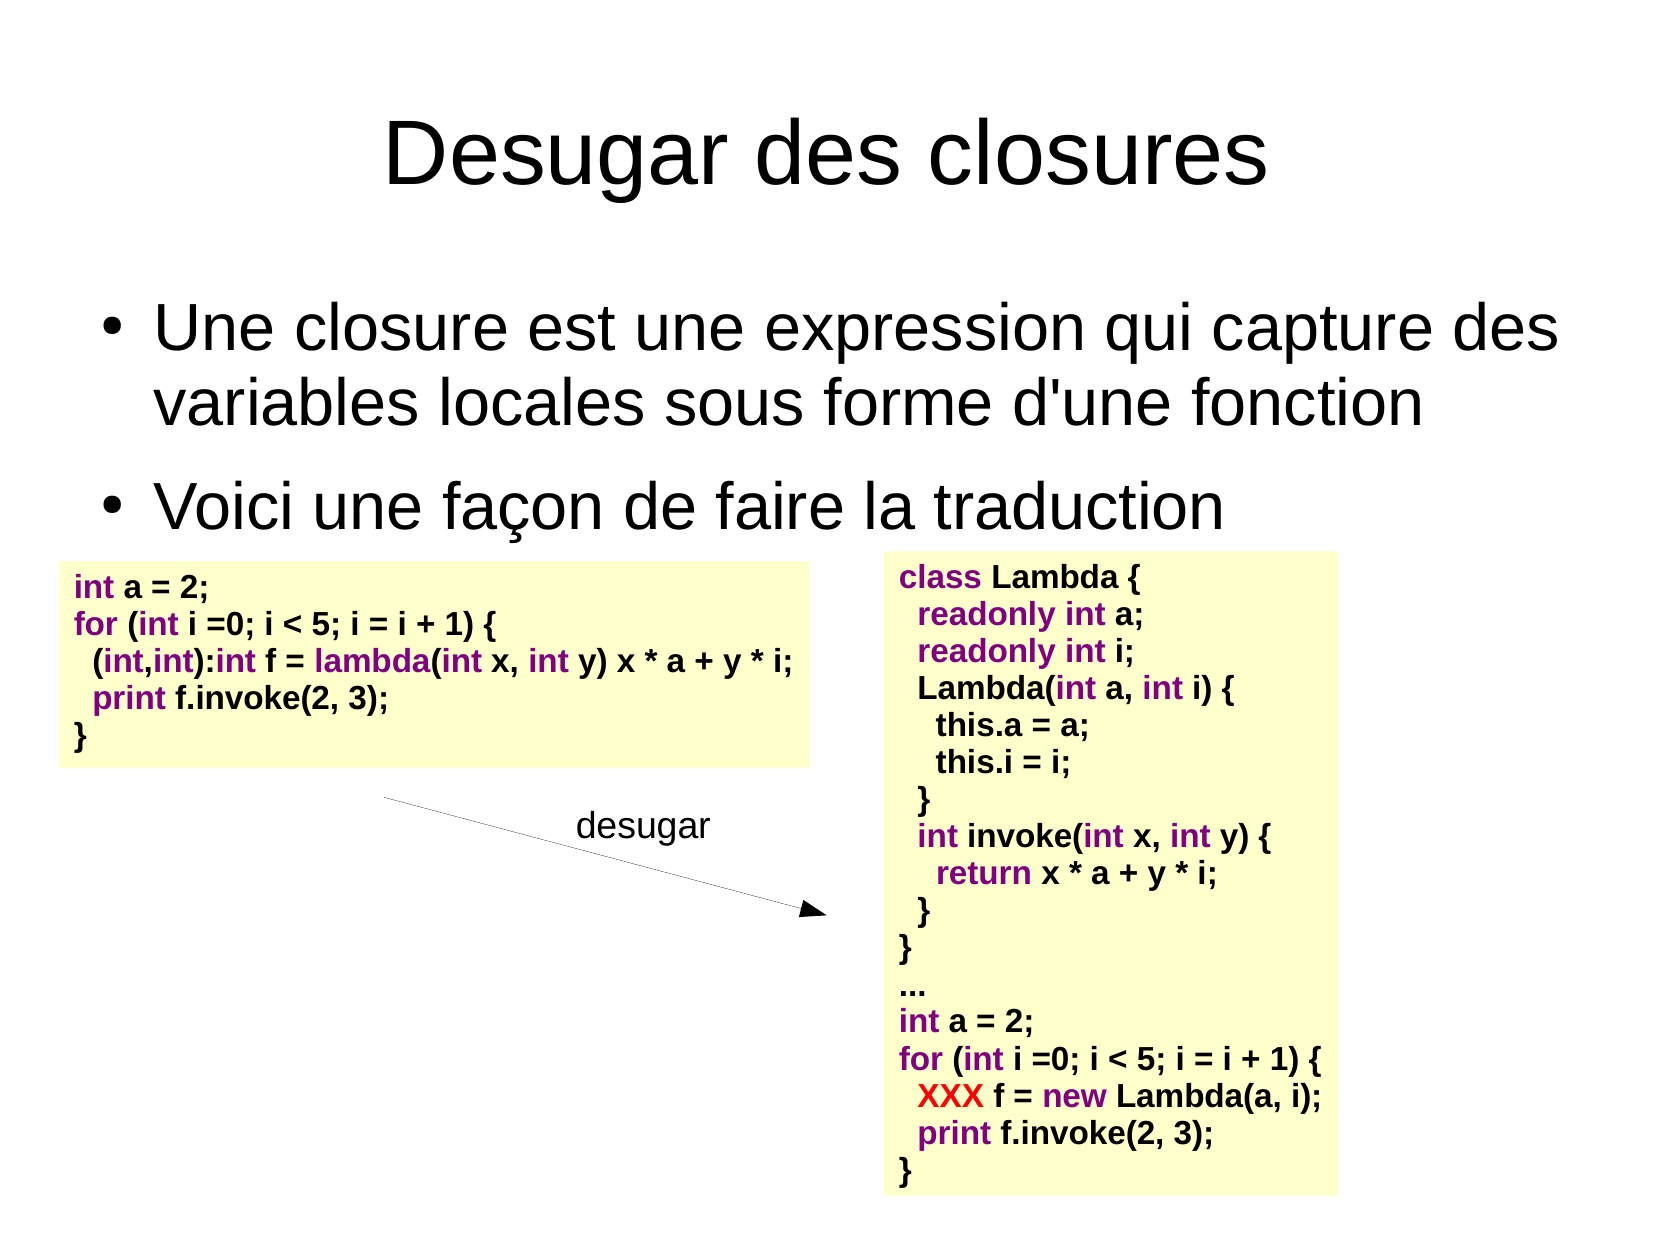

# Desugar des closures
Une closure est une expression qui capture des variables locales sous forme d'une fonction
Voici une façon de faire la traduction
class Lambda {
 readonly int a;
 readonly int i;
 Lambda(int a, int i) {
 this.a = a;
 this.i = i;
 }
 int invoke(int x, int y) {
 return x * a + y * i;
 }
}
...
int a = 2;
for (int i =0; i < 5; i = i + 1) {
 XXX f = new Lambda(a, i);
 print f.invoke(2, 3);
}
int a = 2;
for (int i =0; i < 5; i = i + 1) {
 (int,int):int f = lambda(int x, int y) x * a + y * i;
 print f.invoke(2, 3);
}
desugar